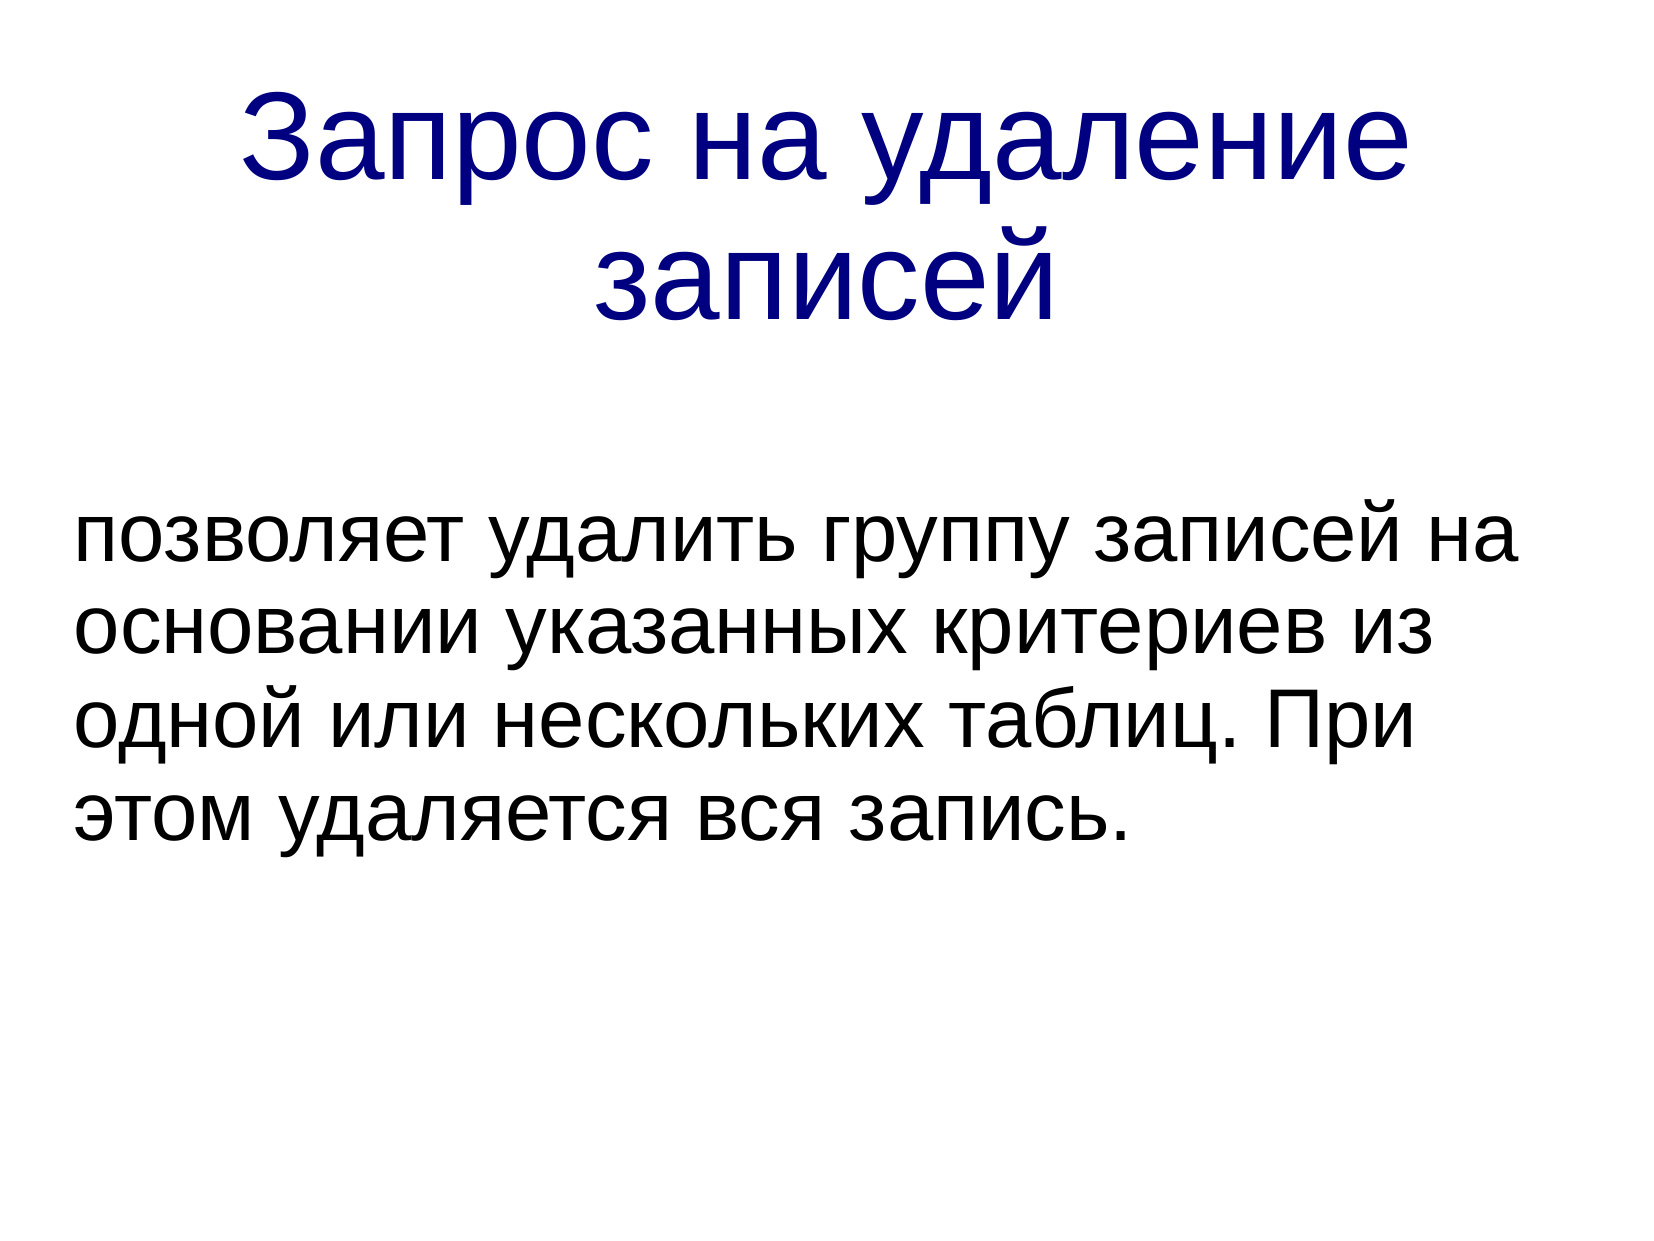

Запрос на удаление записей
позволяет удалить группу записей на основании указанных критериев из одной или нескольких таблиц. При этом удаляется вся запись.